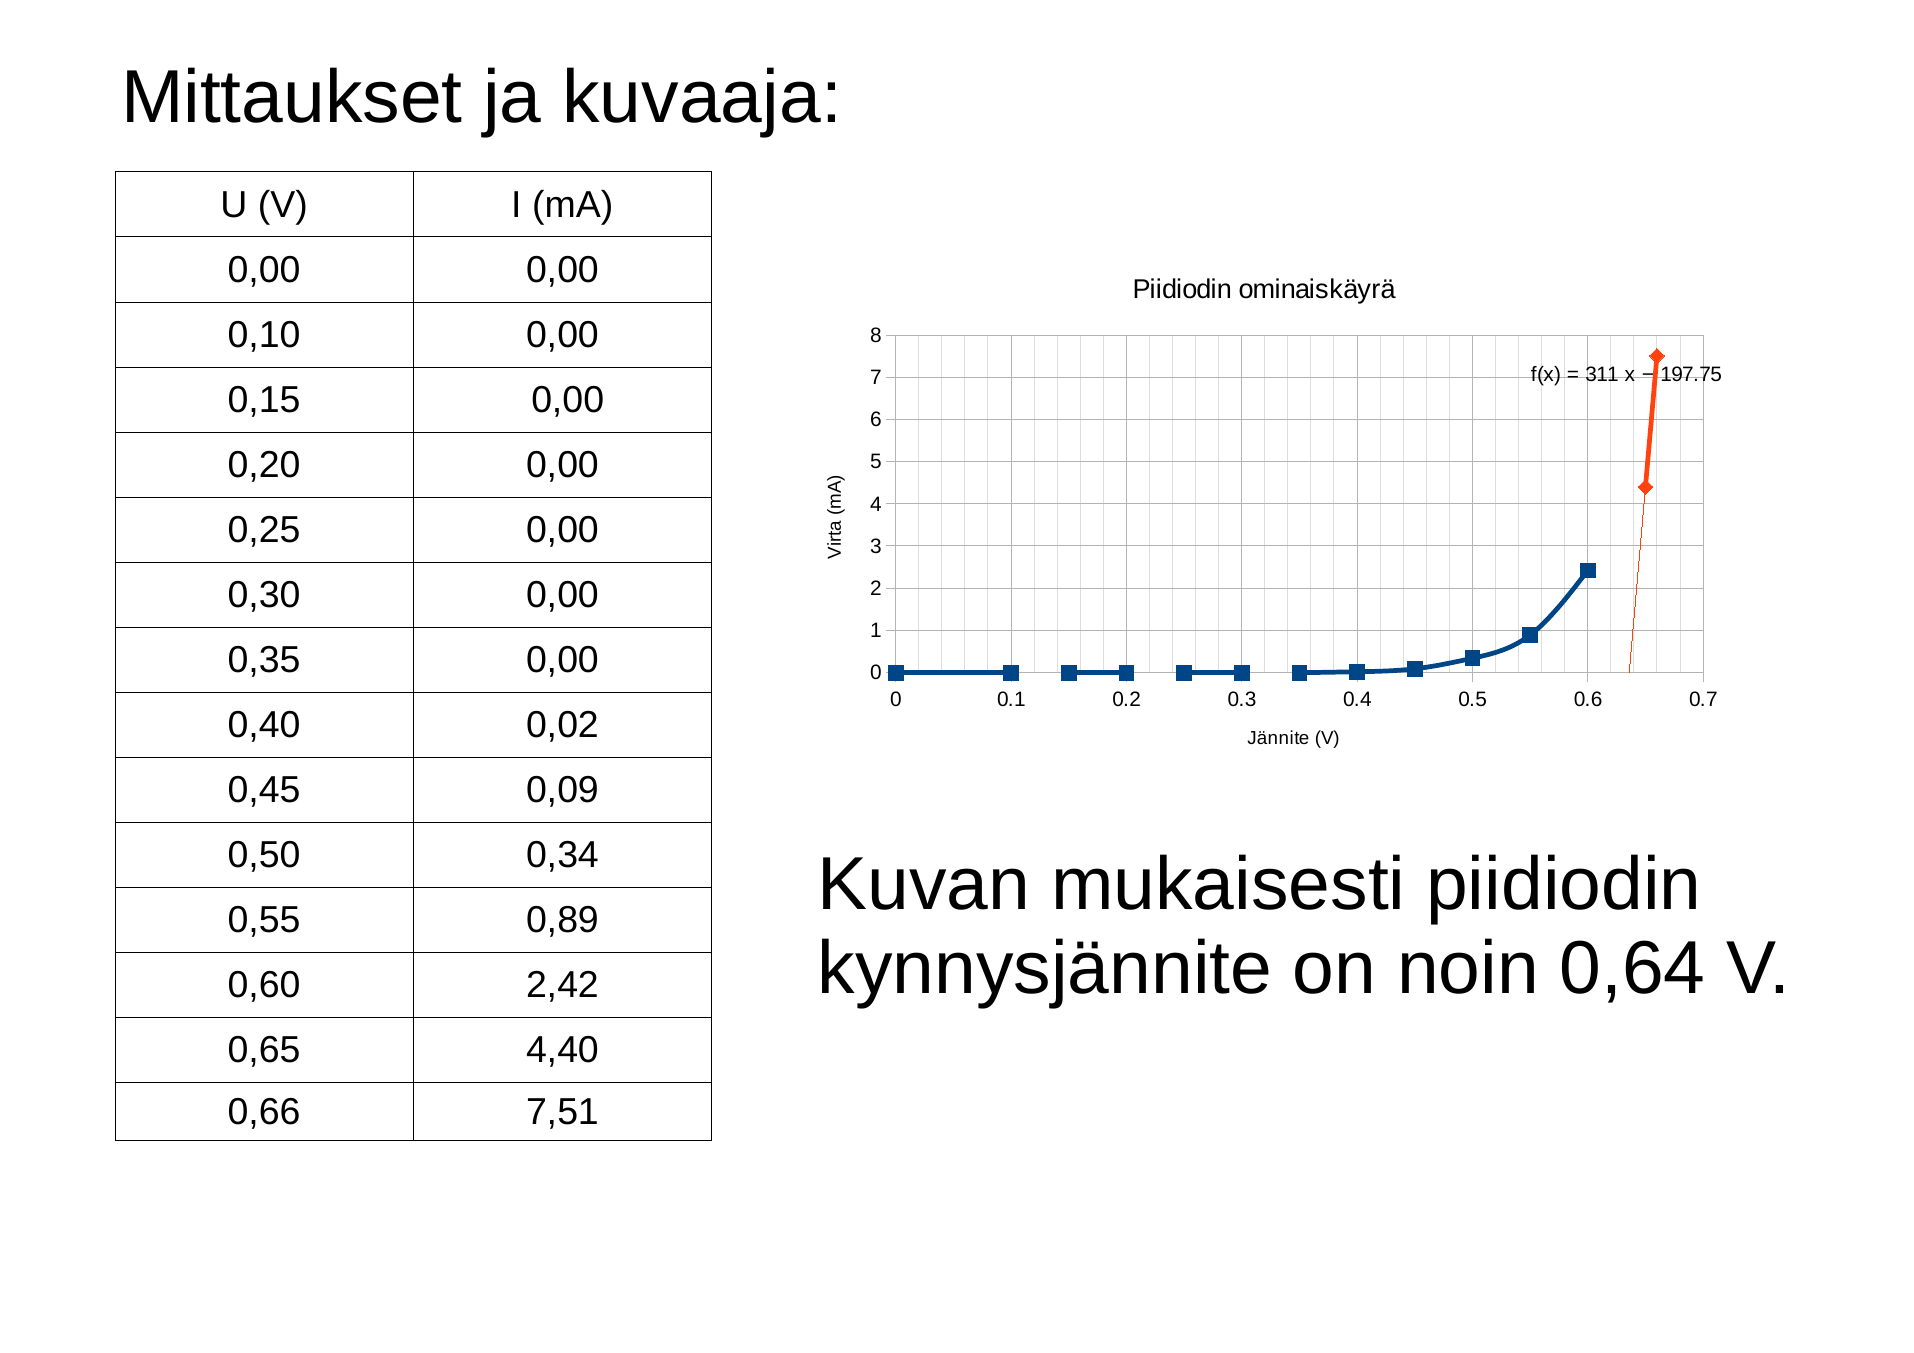

Mittaukset ja kuvaaja:
| U (V) | I (mA) |
| --- | --- |
| 0,00 | 0,00 |
| 0,10 | 0,00 |
| 0,15 | 0,00 |
| 0,20 | 0,00 |
| 0,25 | 0,00 |
| 0,30 | 0,00 |
| 0,35 | 0,00 |
| 0,40 | 0,02 |
| 0,45 | 0,09 |
| 0,50 | 0,34 |
| 0,55 | 0,89 |
| 0,60 | 2,42 |
| 0,65 | 4,40 |
| 0,66 | 7,51 |
### Chart: Piidiodin ominaiskäyrä
| Category | Sarake C | Sarake D |
|---|---|---|Kuvan mukaisesti piidiodin
kynnysjännite on noin 0,64 V.